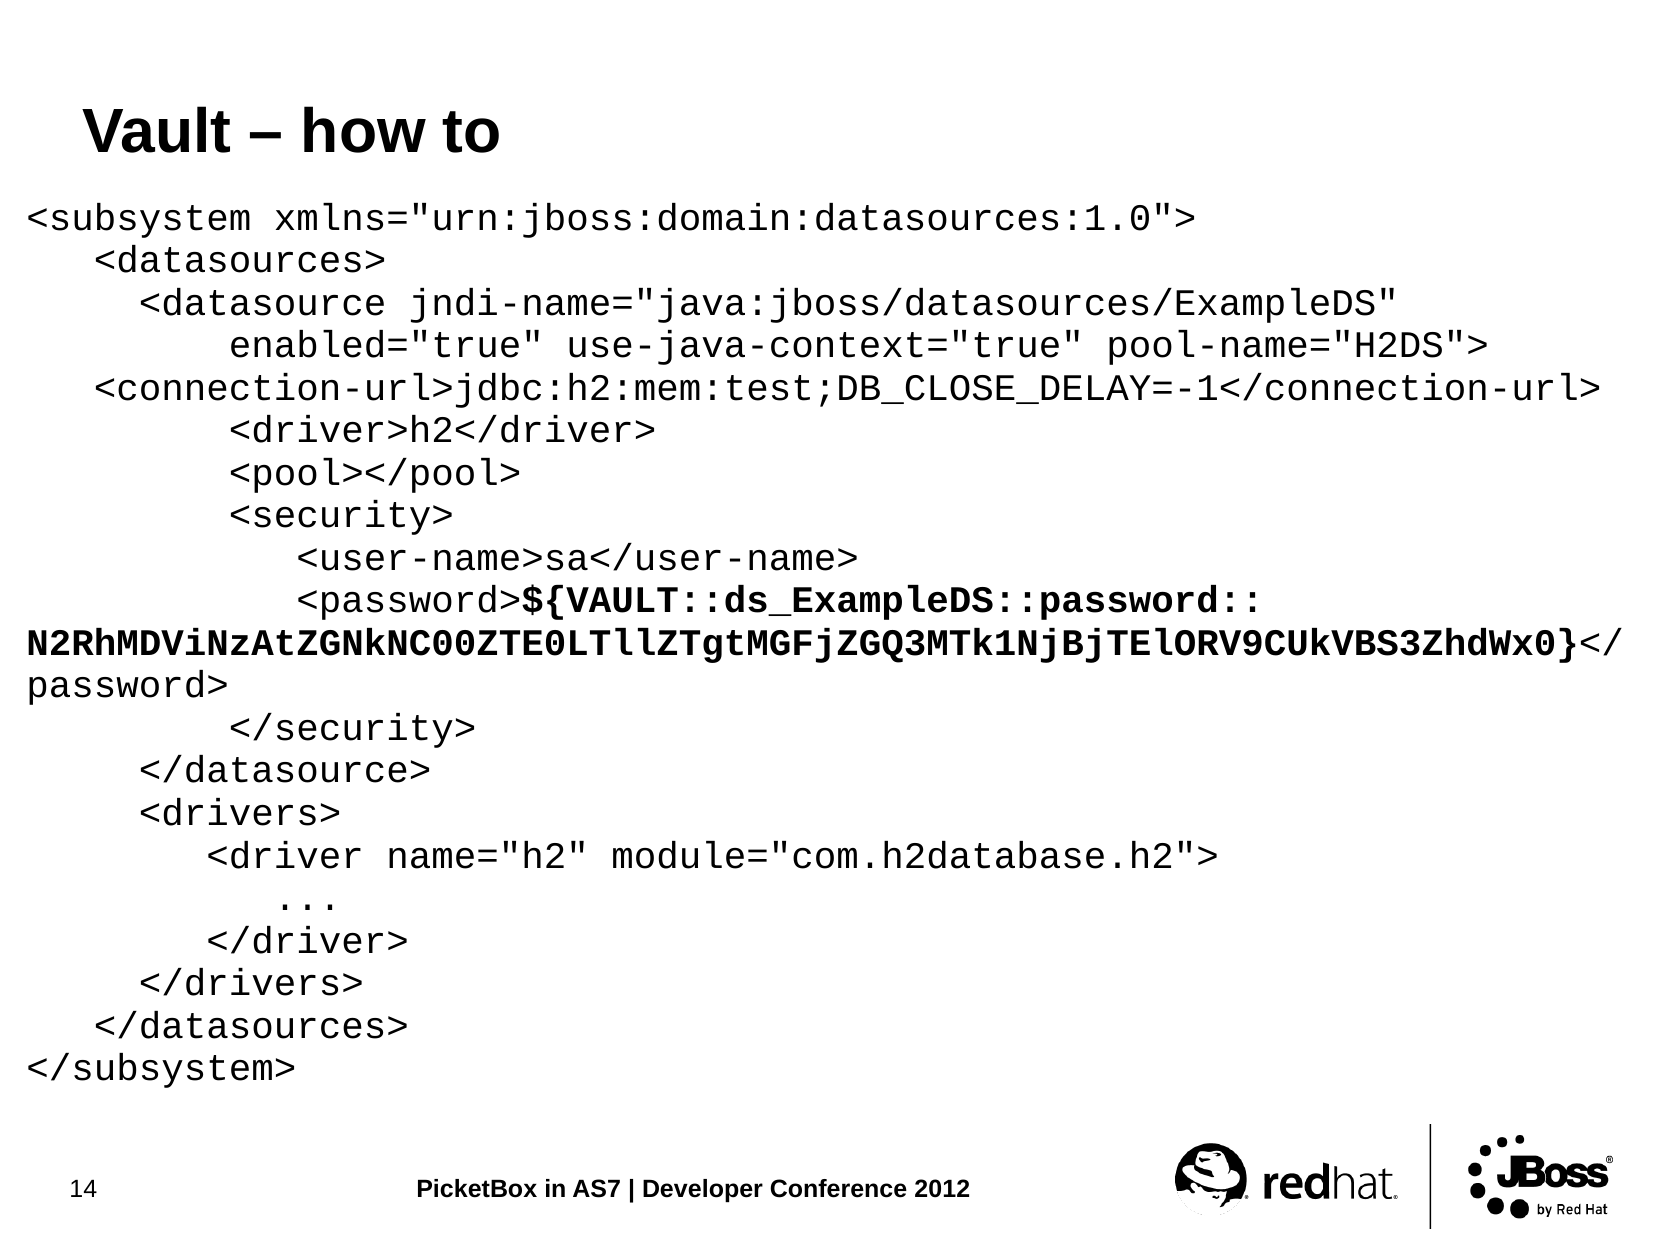

# Vault – how to
<subsystem xmlns="urn:jboss:domain:datasources:1.0">
   <datasources>
     <datasource jndi-name="java:jboss/datasources/ExampleDS"
 enabled="true" use-java-context="true" pool-name="H2DS">
   <connection-url>jdbc:h2:mem:test;DB_CLOSE_DELAY=-1</connection-url>
         <driver>h2</driver>
         <pool></pool>
         <security>
            <user-name>sa</user-name>
 <password>${VAULT::ds_ExampleDS::password::
N2RhMDViNzAtZGNkNC00ZTE0LTllZTgtMGFjZGQ3MTk1NjBjTElORV9CUkVBS3ZhdWx0}</password>
         </security>
    </datasource>
    <drivers>
        <driver name="h2" module="com.h2database.h2">
 ...
      </driver>
     </drivers>
   </datasources>
</subsystem>